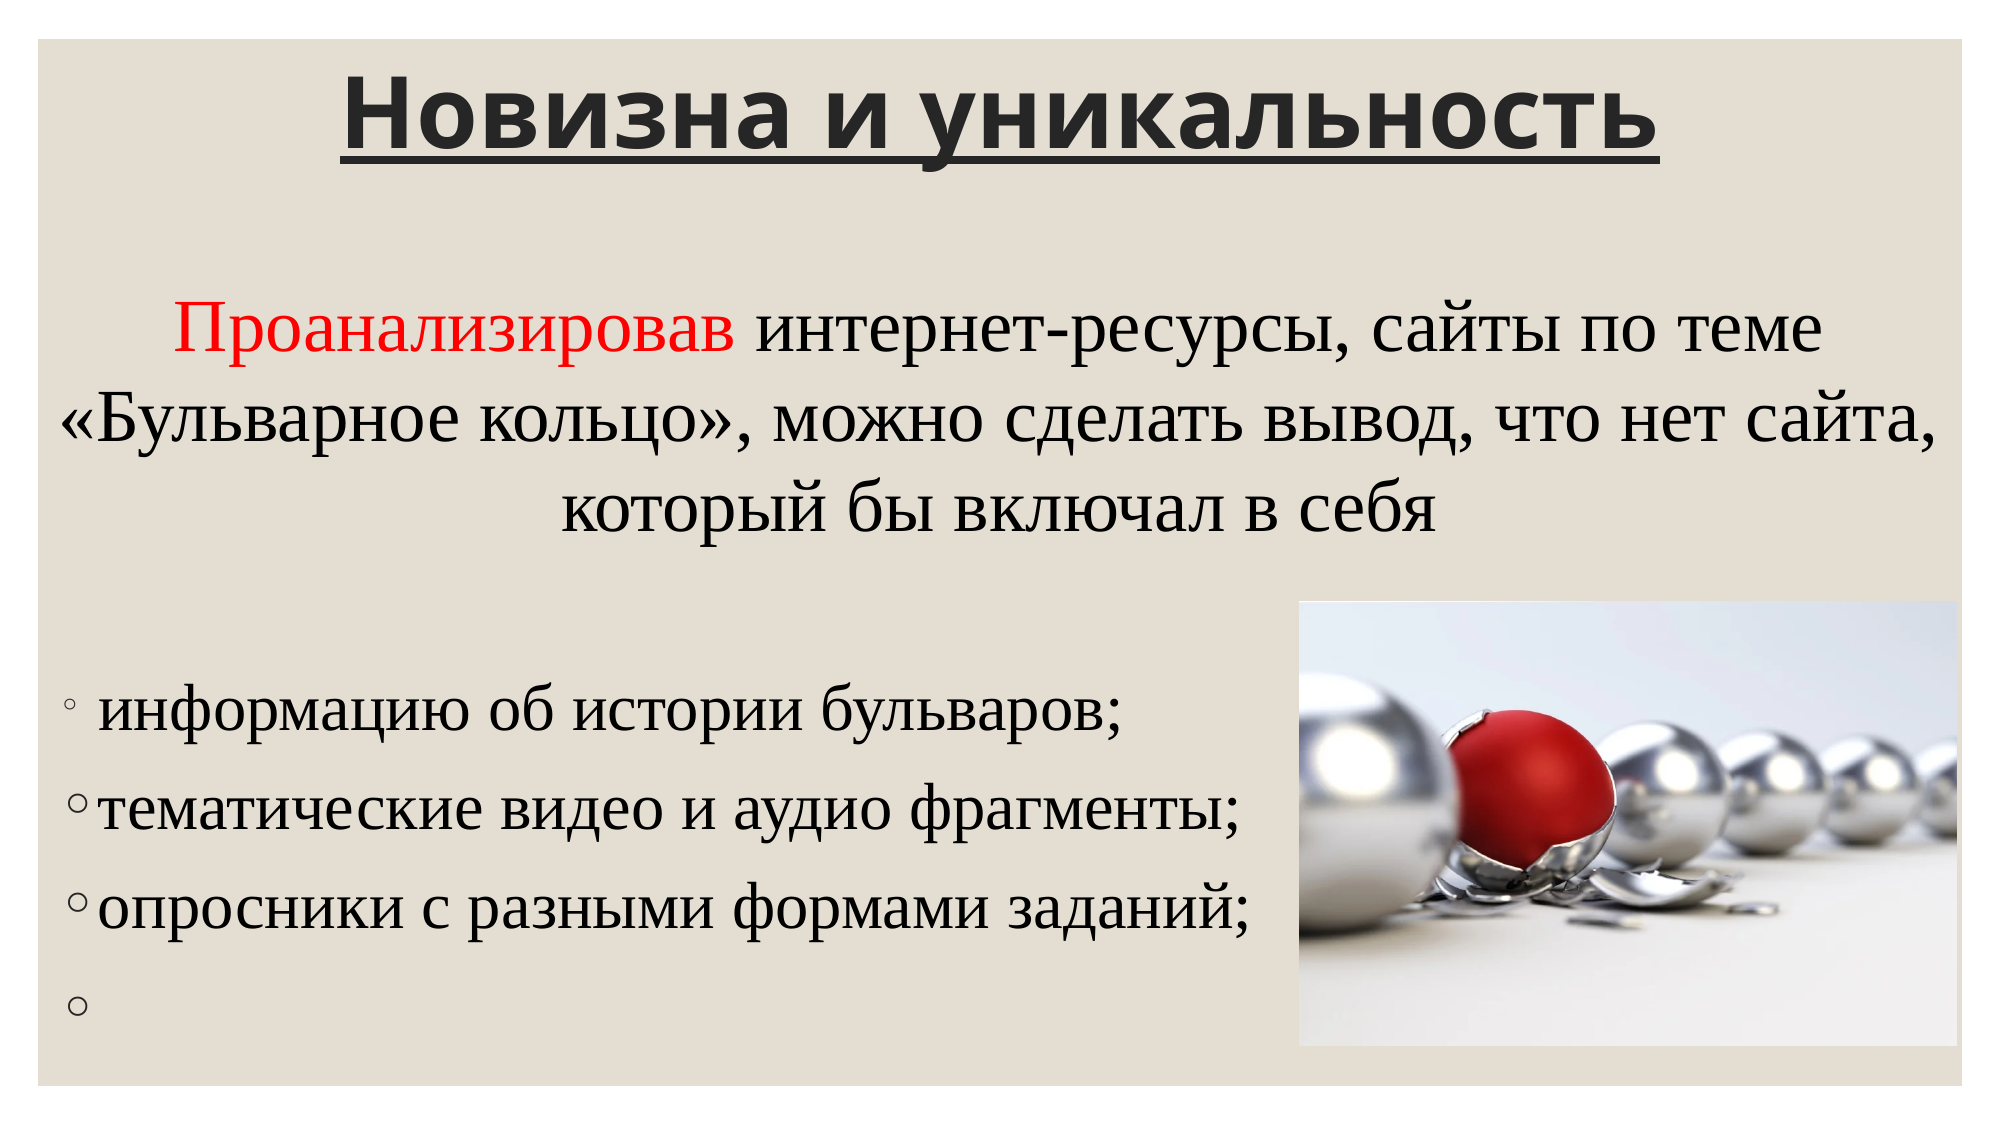

# Новизна и уникальность
Проанализировав интернет-ресурсы, сайты по теме «Бульварное кольцо», можно сделать вывод, что нет сайта, который бы включал в себя
 информацию об истории бульваров;
тематические видео и аудио фрагменты;
опросники с разными формами заданий;